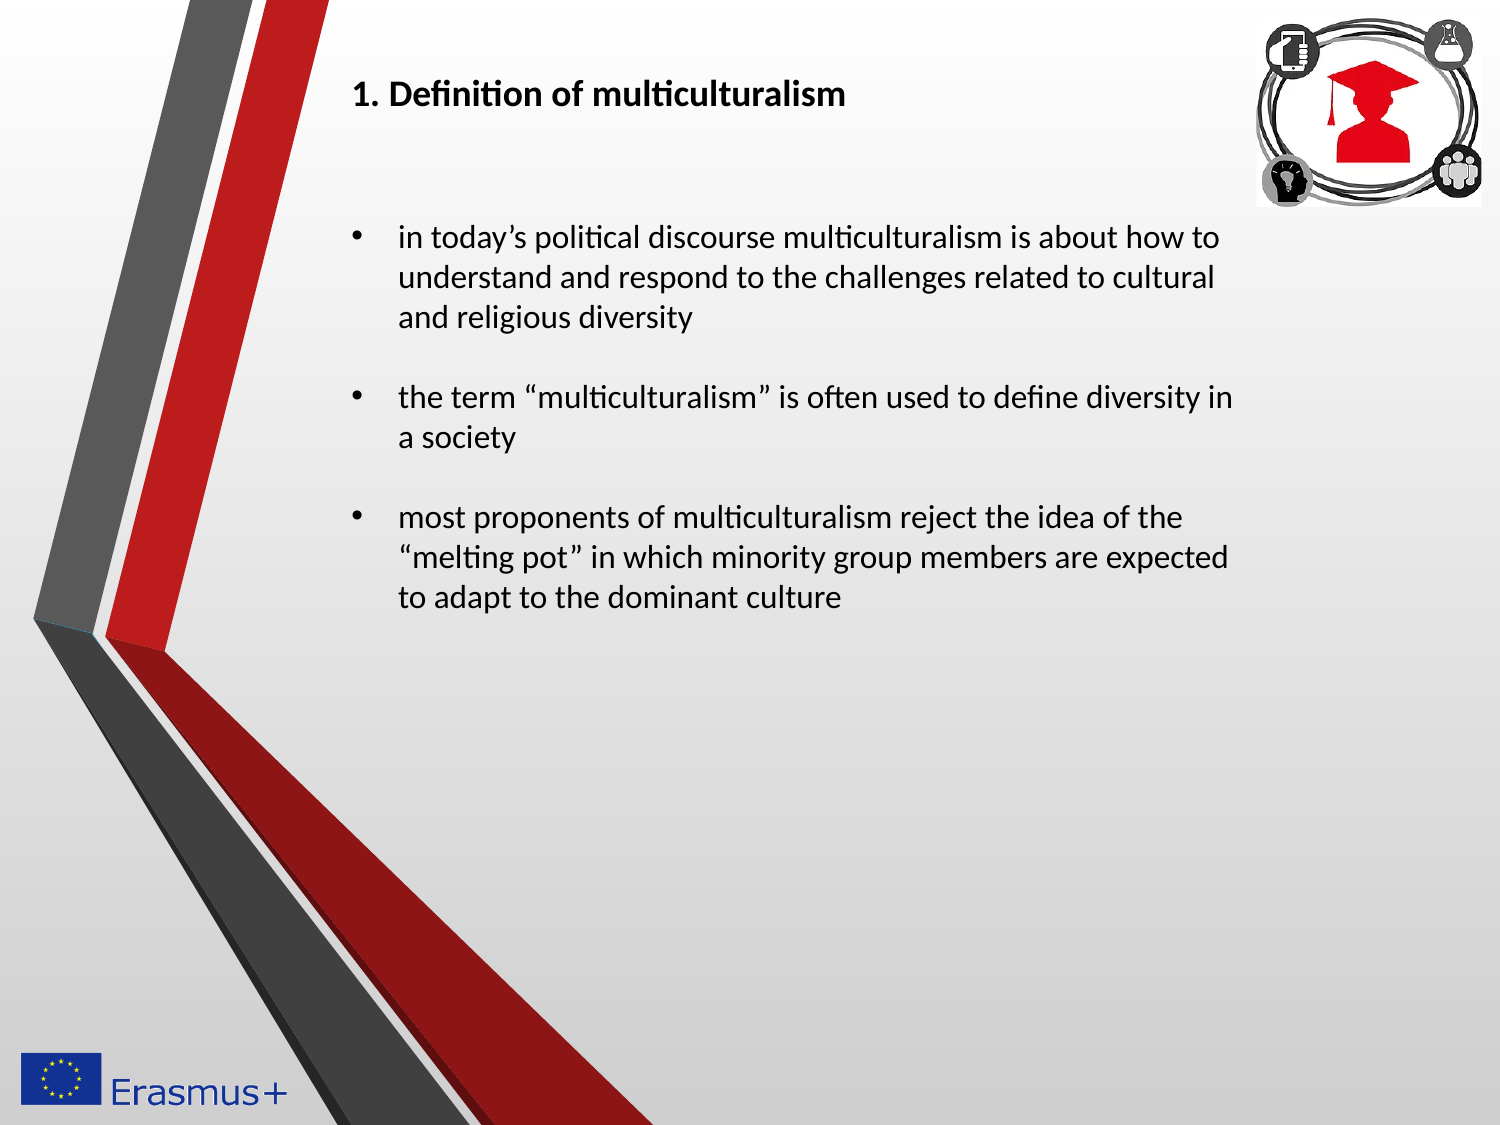

1. Definition of multiculturalism
in today’s political discourse multiculturalism is about how to understand and respond to the challenges related to cultural and religious diversity
the term “multiculturalism” is often used to define diversity in a society
most proponents of multiculturalism reject the idea of the “melting pot” in which minority group members are expected to adapt to the dominant culture